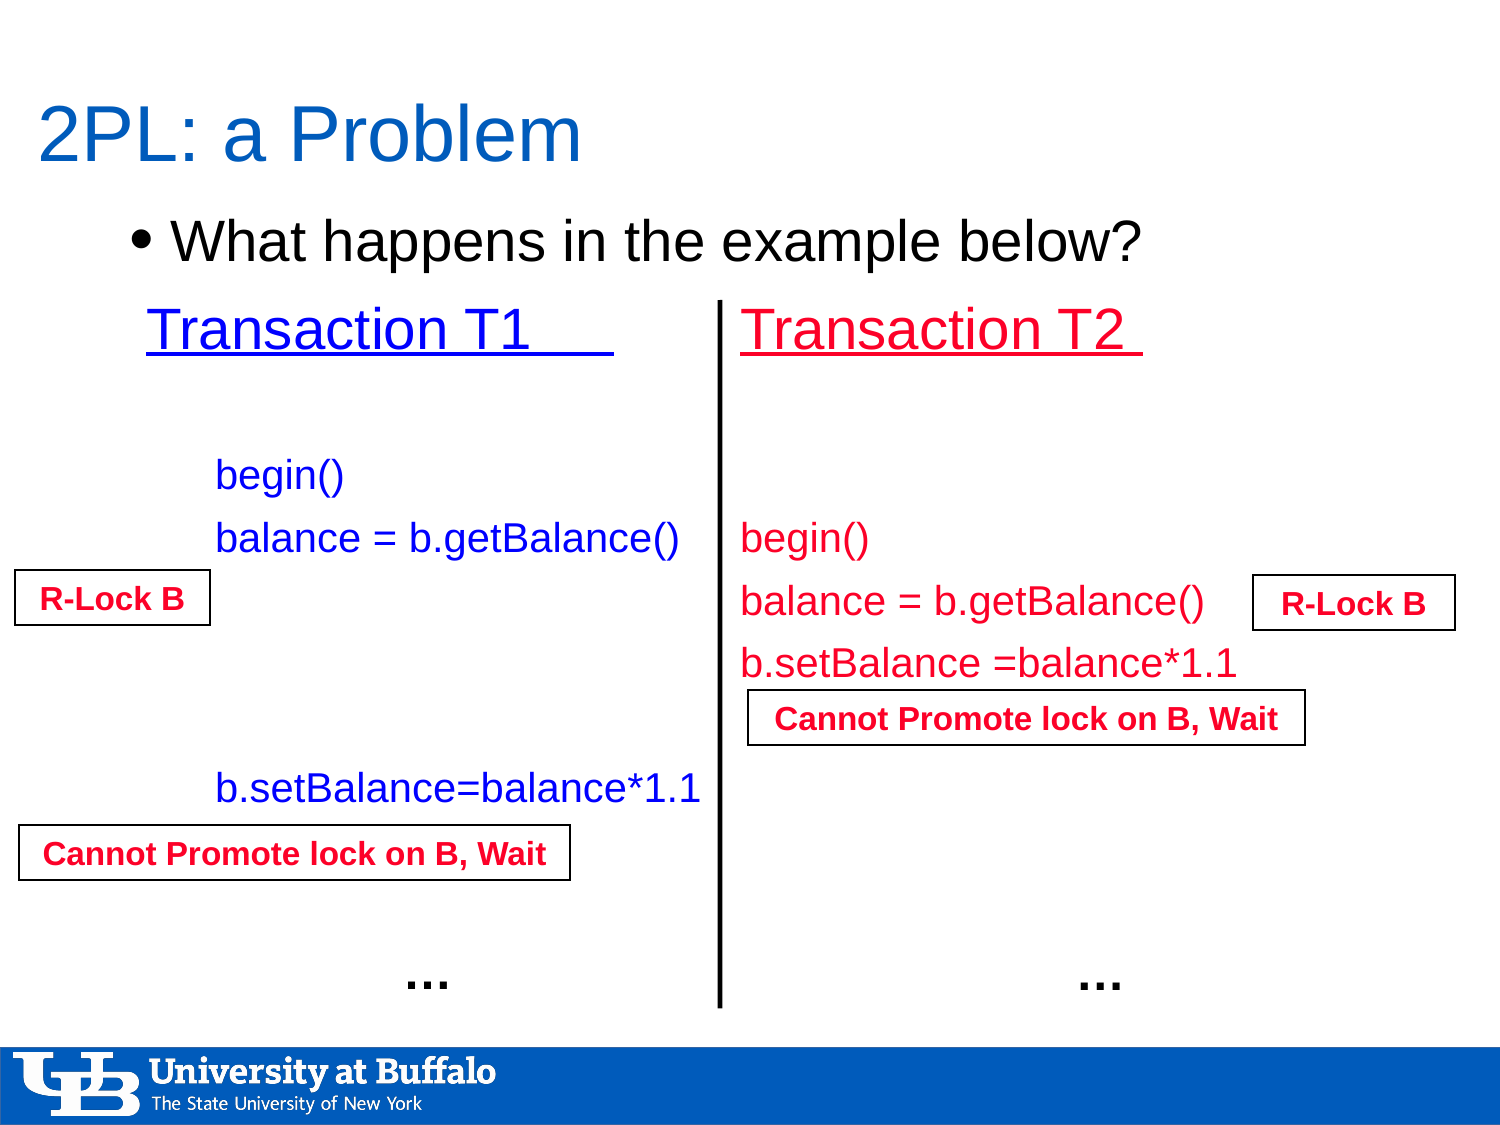

# 2PL: a Problem
 What happens in the example below?
 Transaction T1 		Transaction T2
 	begin()
 	balance = b.getBalance()	begin()
					 			balance = b.getBalance()
					 				b.setBalance =balance*1.1
 	b.setBalance=balance*1.1
R-Lock B
R-Lock B
Cannot Promote lock on B, Wait
Cannot Promote lock on B, Wait
…
…